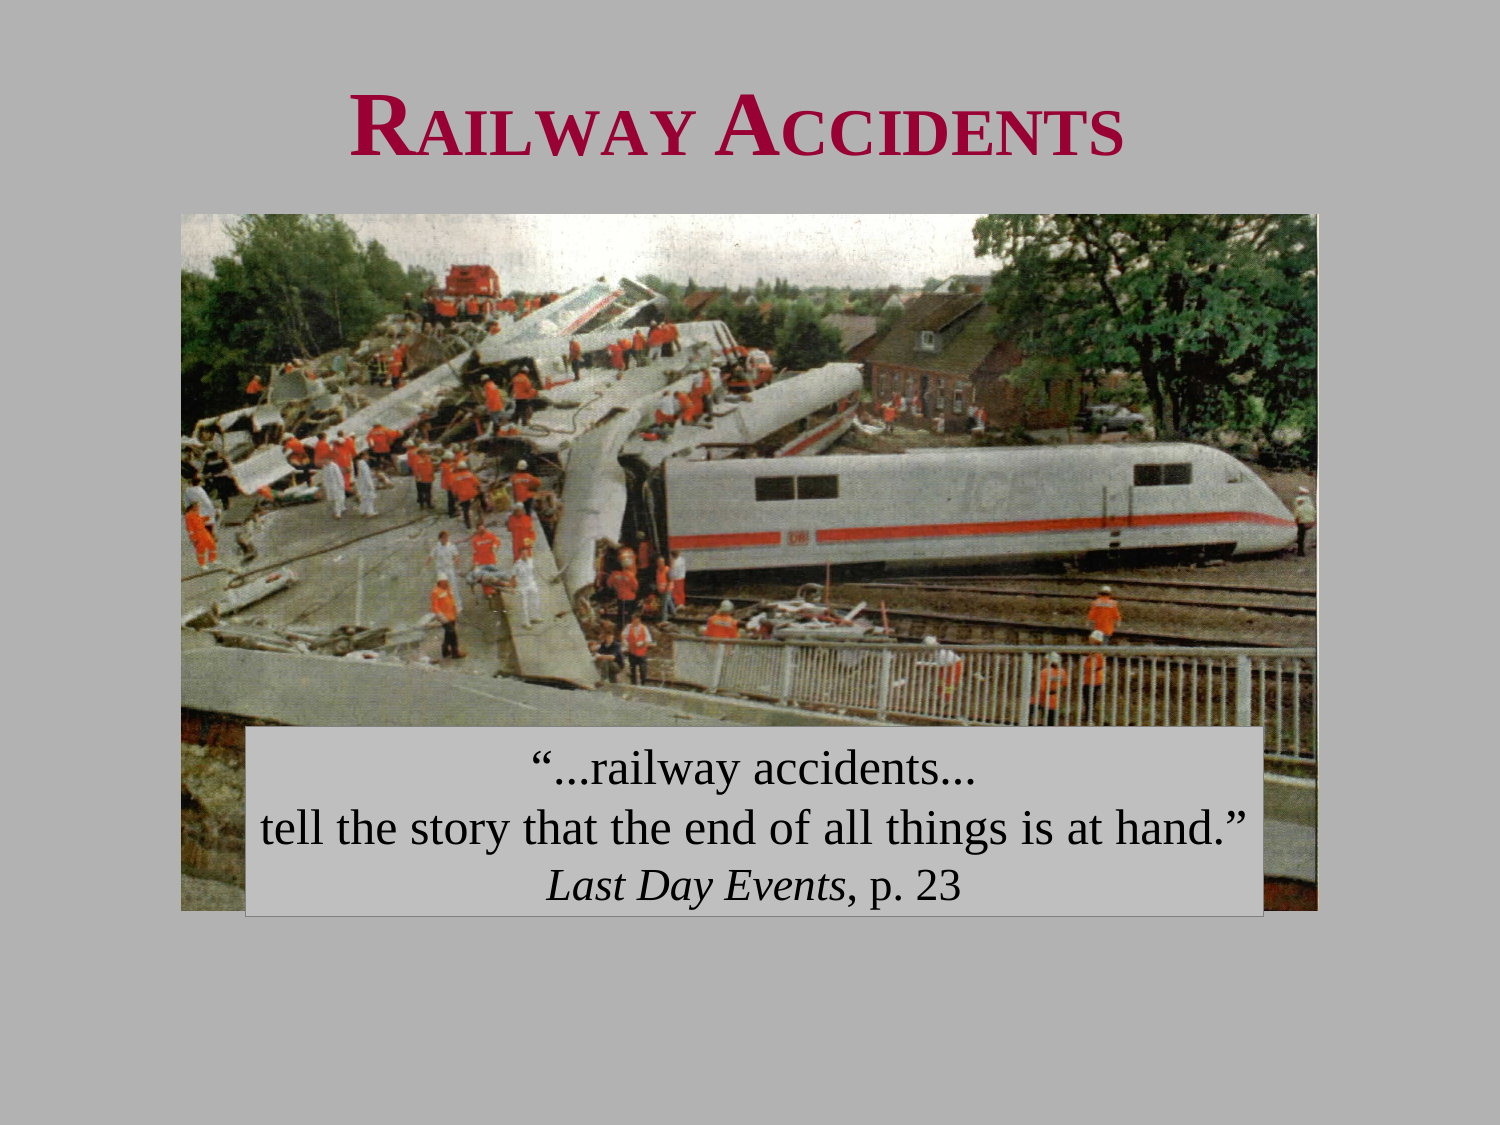

RAILWAY ACCIDENTS
“...railway accidents...
tell the story that the end of all things is at hand.”
Last Day Events, p. 23